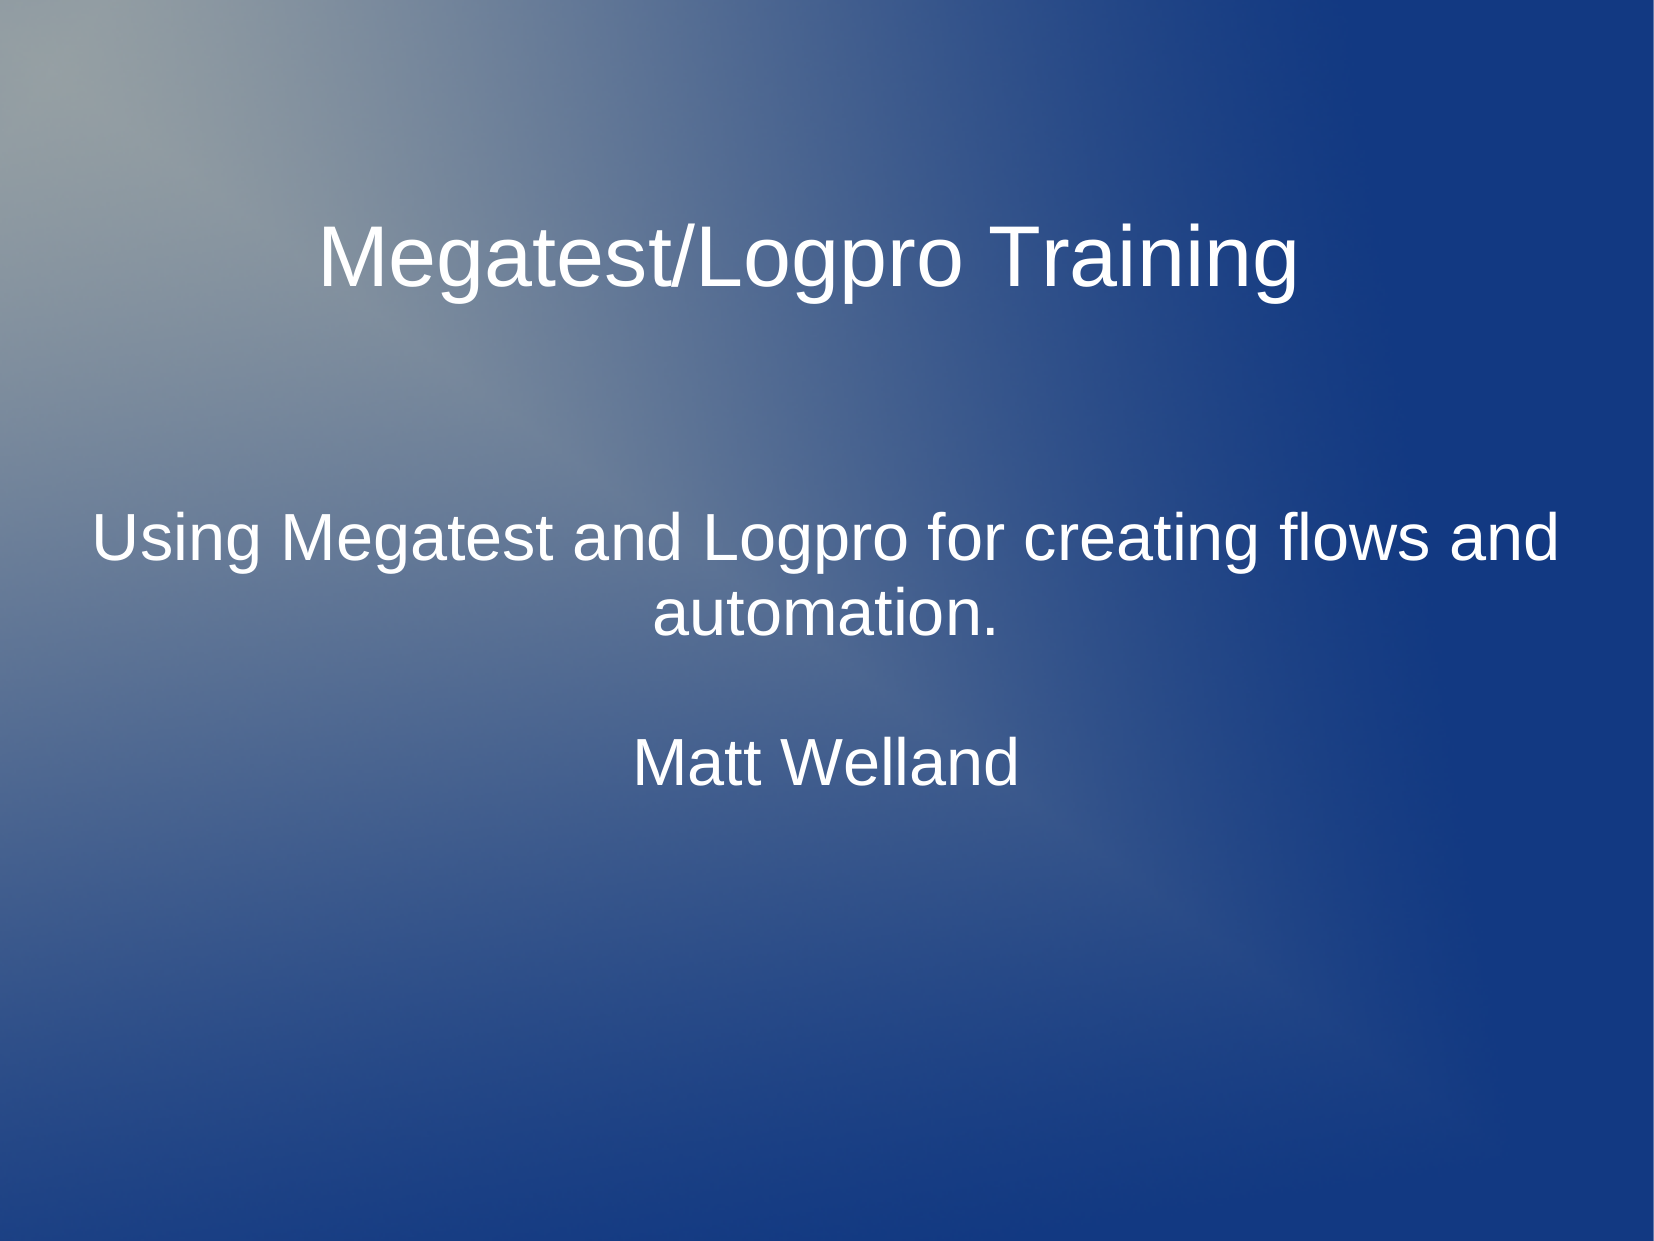

# Megatest/Logpro Training
Using Megatest and Logpro for creating flows and automation.
Matt Welland